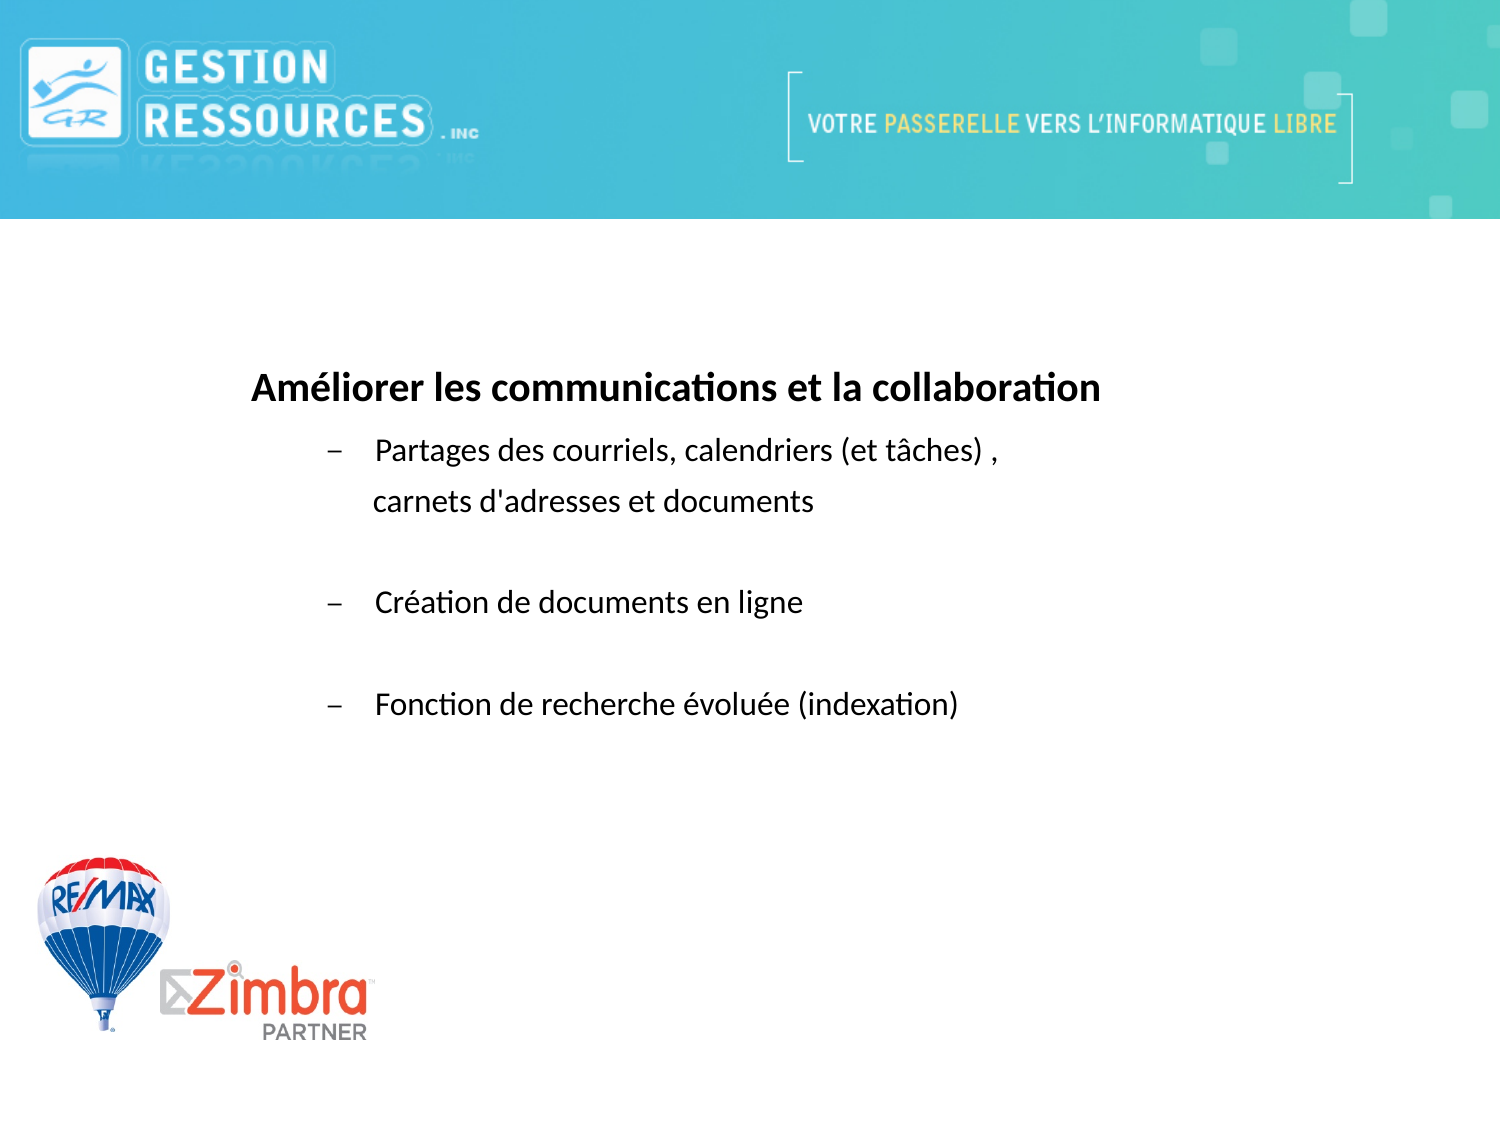

Améliorer les communications et la collaboration
Partages des courriels, calendriers (et tâches) ,
 carnets d'adresses et documents
Création de documents en ligne
Fonction de recherche évoluée (indexation)